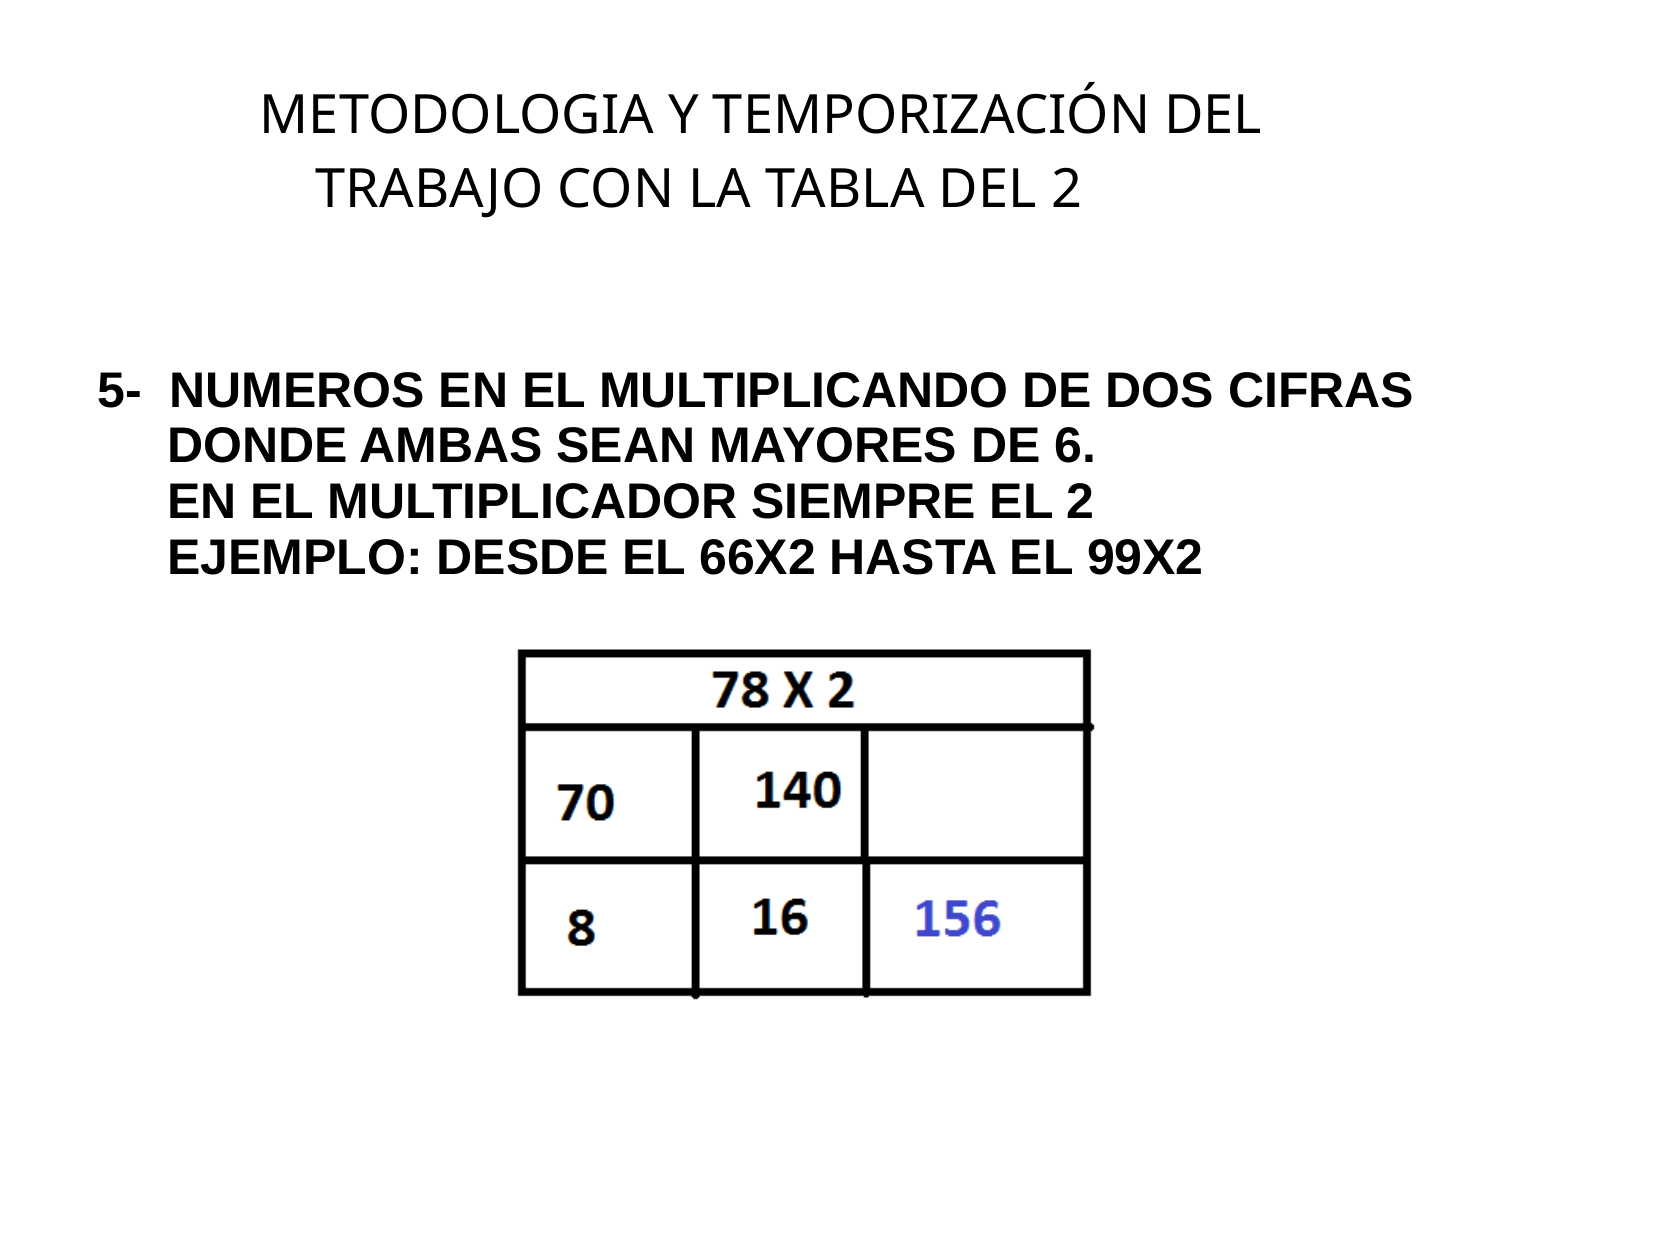

METODOLOGIA Y TEMPORIZACIÓN DEL
 TRABAJO CON LA TABLA DEL 2
5- NUMEROS EN EL MULTIPLICANDO DE DOS CIFRAS
 DONDE AMBAS SEAN MAYORES DE 6.
 EN EL MULTIPLICADOR SIEMPRE EL 2
 EJEMPLO: DESDE EL 66X2 HASTA EL 99X2